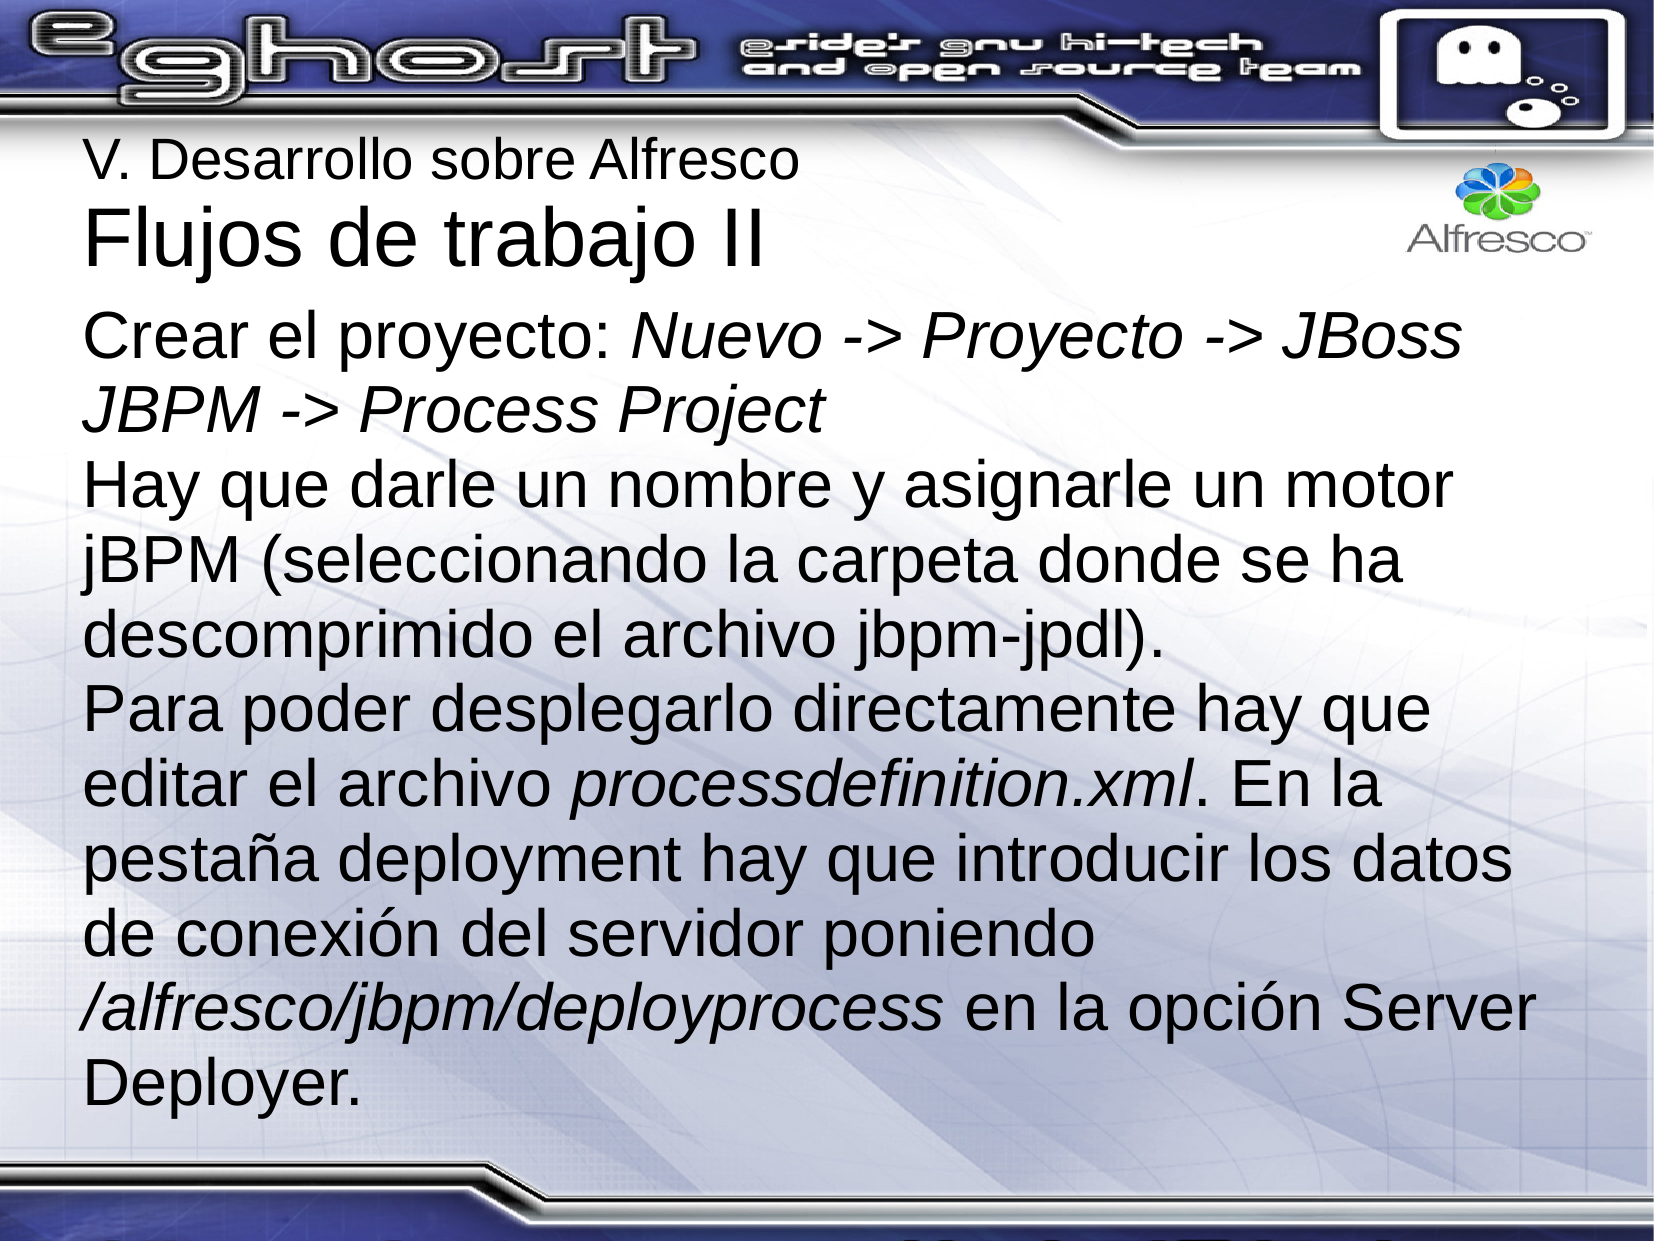

# V. Desarrollo sobre Alfresco Flujos de trabajo II
Crear el proyecto: Nuevo -> Proyecto -> JBoss JBPM -> Process Project
Hay que darle un nombre y asignarle un motor jBPM (seleccionando la carpeta donde se ha descomprimido el archivo jbpm-jpdl).
Para poder desplegarlo directamente hay que editar el archivo processdefinition.xml. En la pestaña deployment hay que introducir los datos de conexión del servidor poniendo /alfresco/jbpm/deployprocess en la opción Server Deployer.